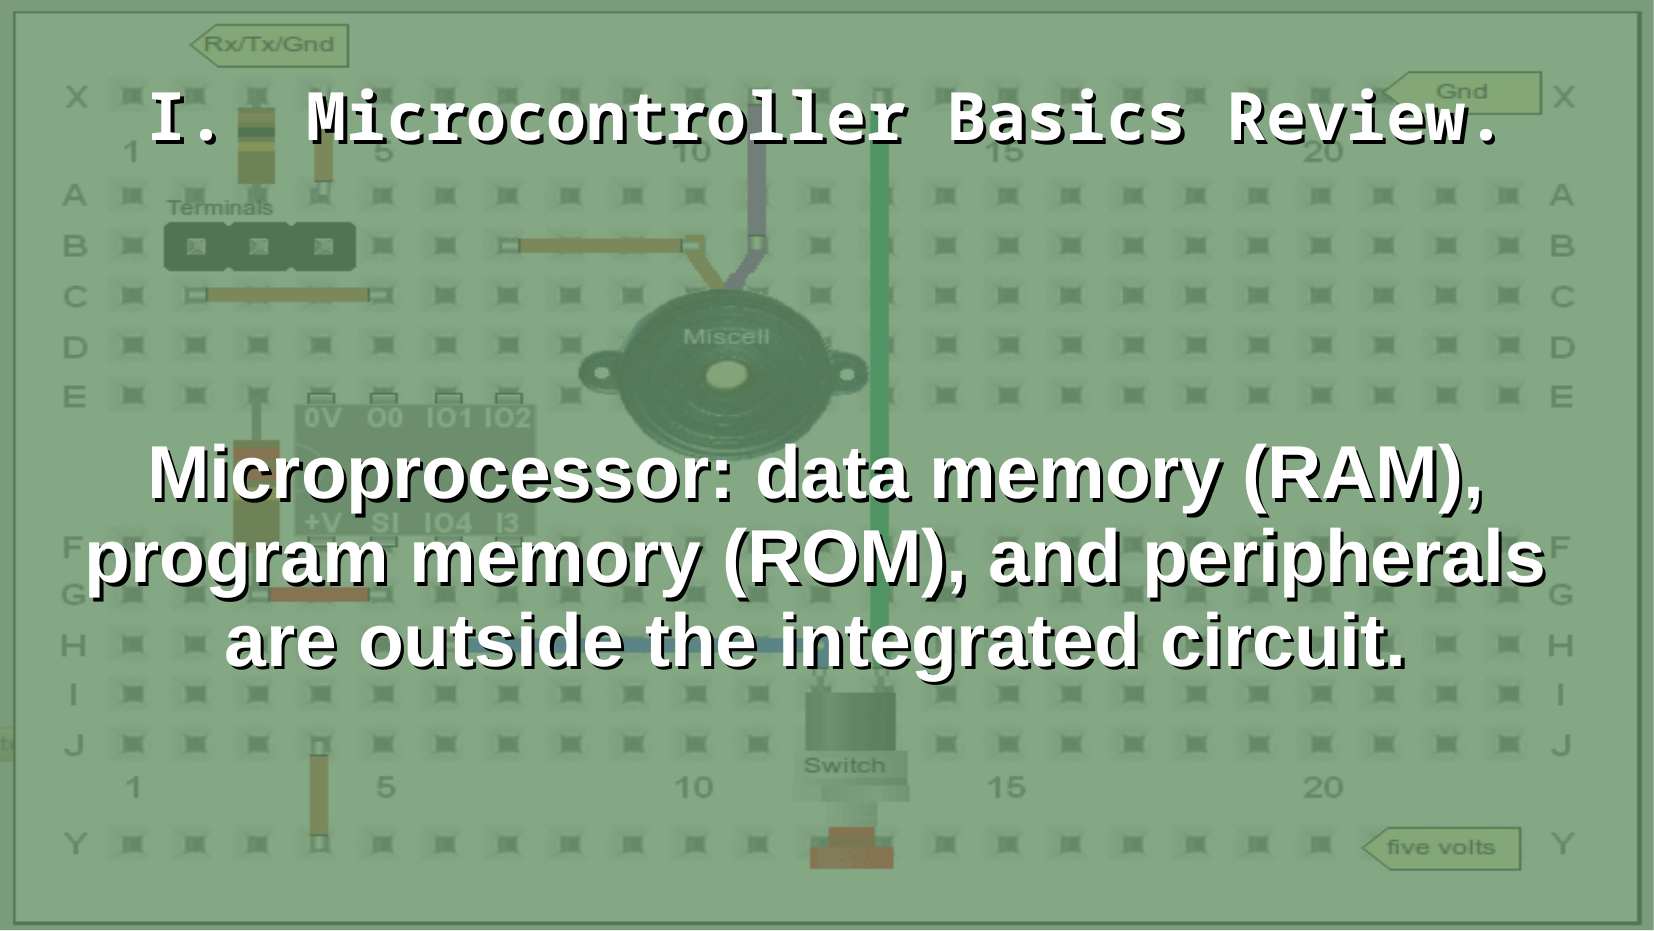

# I. Microcontroller Basics Review.
Microprocessor: data memory (RAM), program memory (ROM), and peripherals are outside the integrated circuit.